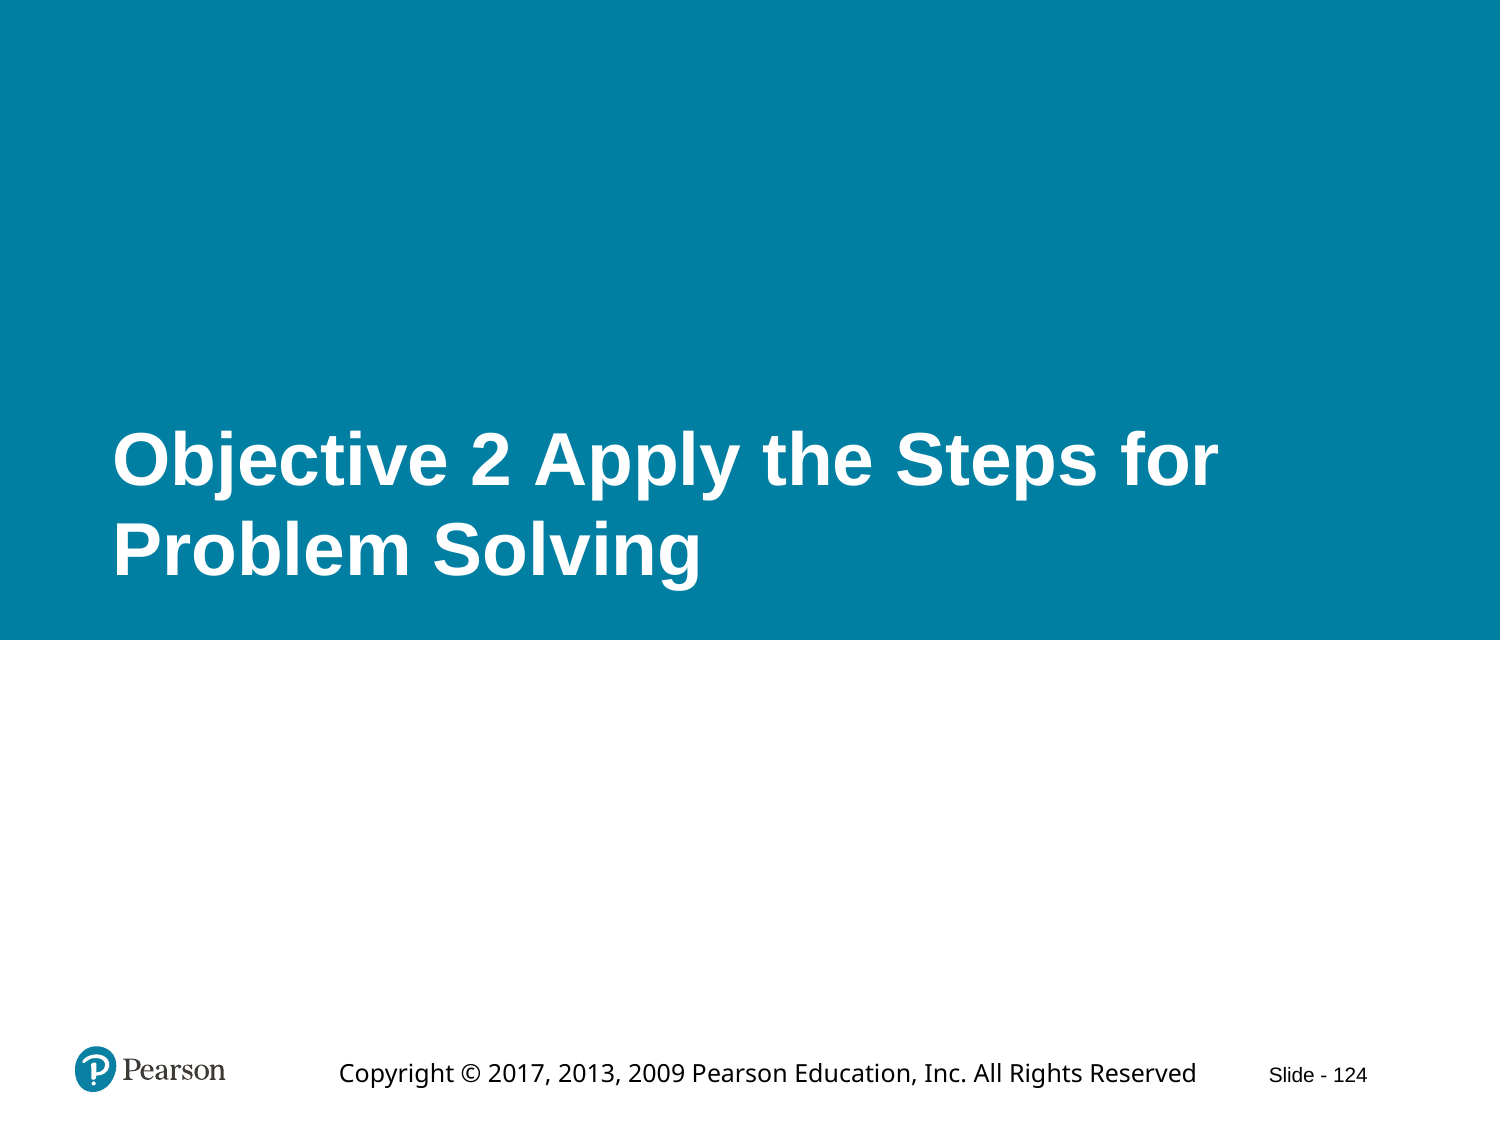

# Objective 2 Apply the Steps for Problem Solving